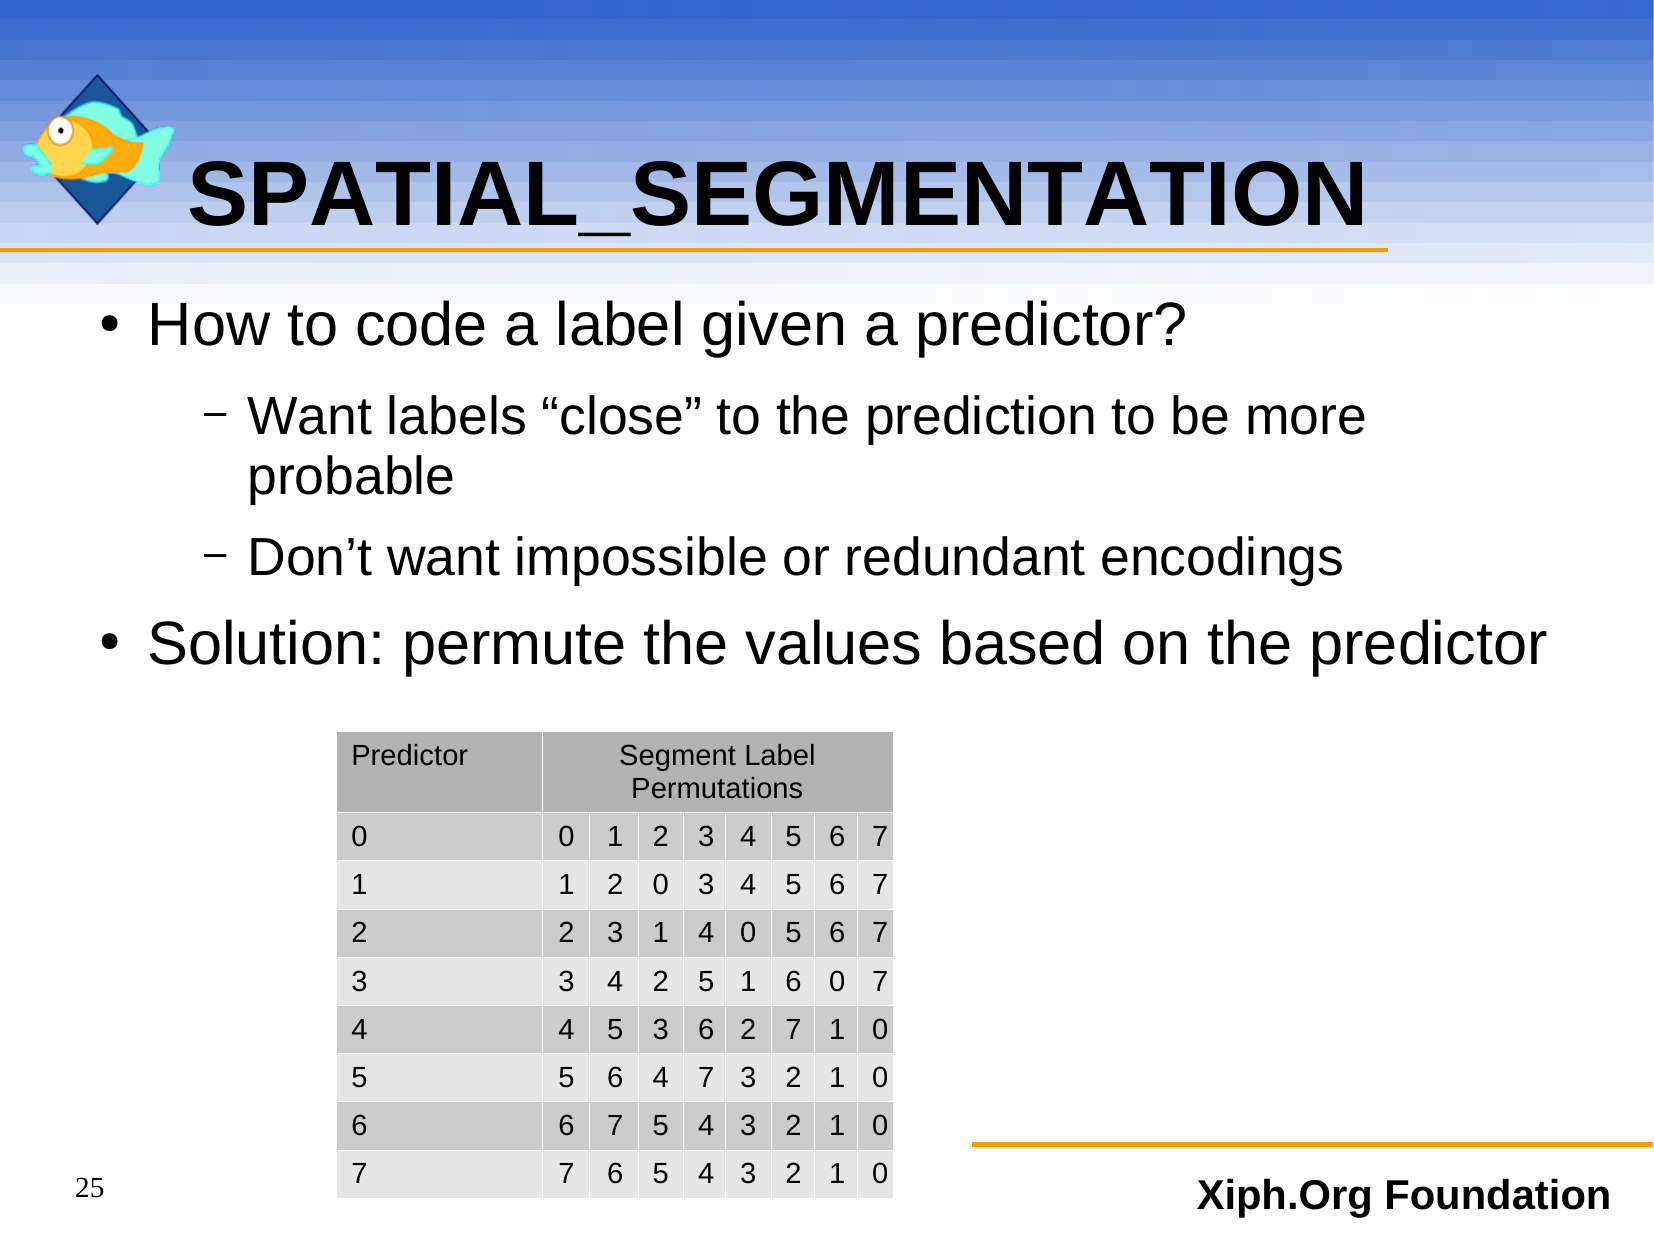

# SPATIAL_SEGMENTATION
How to code a label given a predictor?
Want labels “close” to the prediction to be more probable
Don’t want impossible or redundant encodings
Solution: permute the values based on the predictor
| Predictor | Segment Label Permutations | | | | | | | |
| --- | --- | --- | --- | --- | --- | --- | --- | --- |
| 0 | 0 | 1 | 2 | 3 | 4 | 5 | 6 | 7 |
| 1 | 1 | 2 | 0 | 3 | 4 | 5 | 6 | 7 |
| 2 | 2 | 3 | 1 | 4 | 0 | 5 | 6 | 7 |
| 3 | 3 | 4 | 2 | 5 | 1 | 6 | 0 | 7 |
| 4 | 4 | 5 | 3 | 6 | 2 | 7 | 1 | 0 |
| 5 | 5 | 6 | 4 | 7 | 3 | 2 | 1 | 0 |
| 6 | 6 | 7 | 5 | 4 | 3 | 2 | 1 | 0 |
| 7 | 7 | 6 | 5 | 4 | 3 | 2 | 1 | 0 |
25